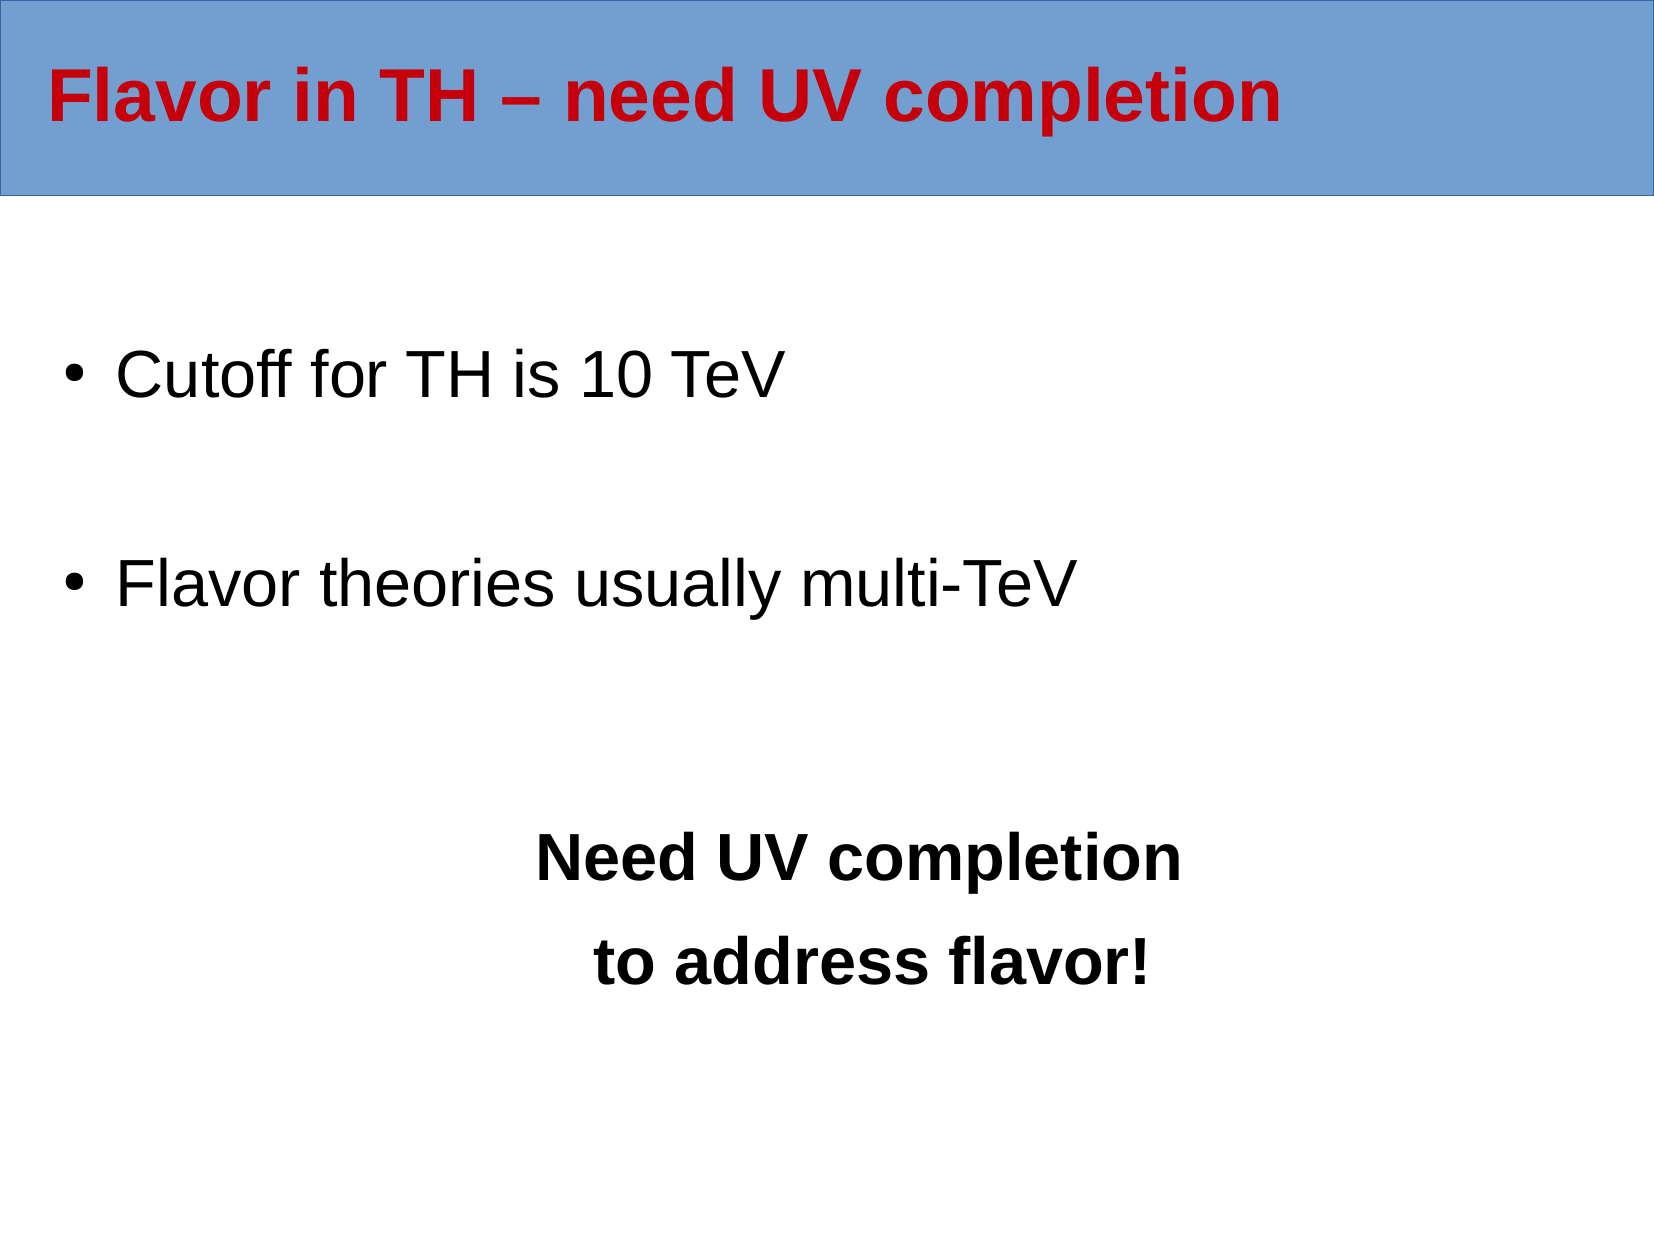

# Flavor in TH – need UV completion
Cutoff for TH is 10 TeV
Flavor theories usually multi-TeV
Need UV completion
to address flavor!